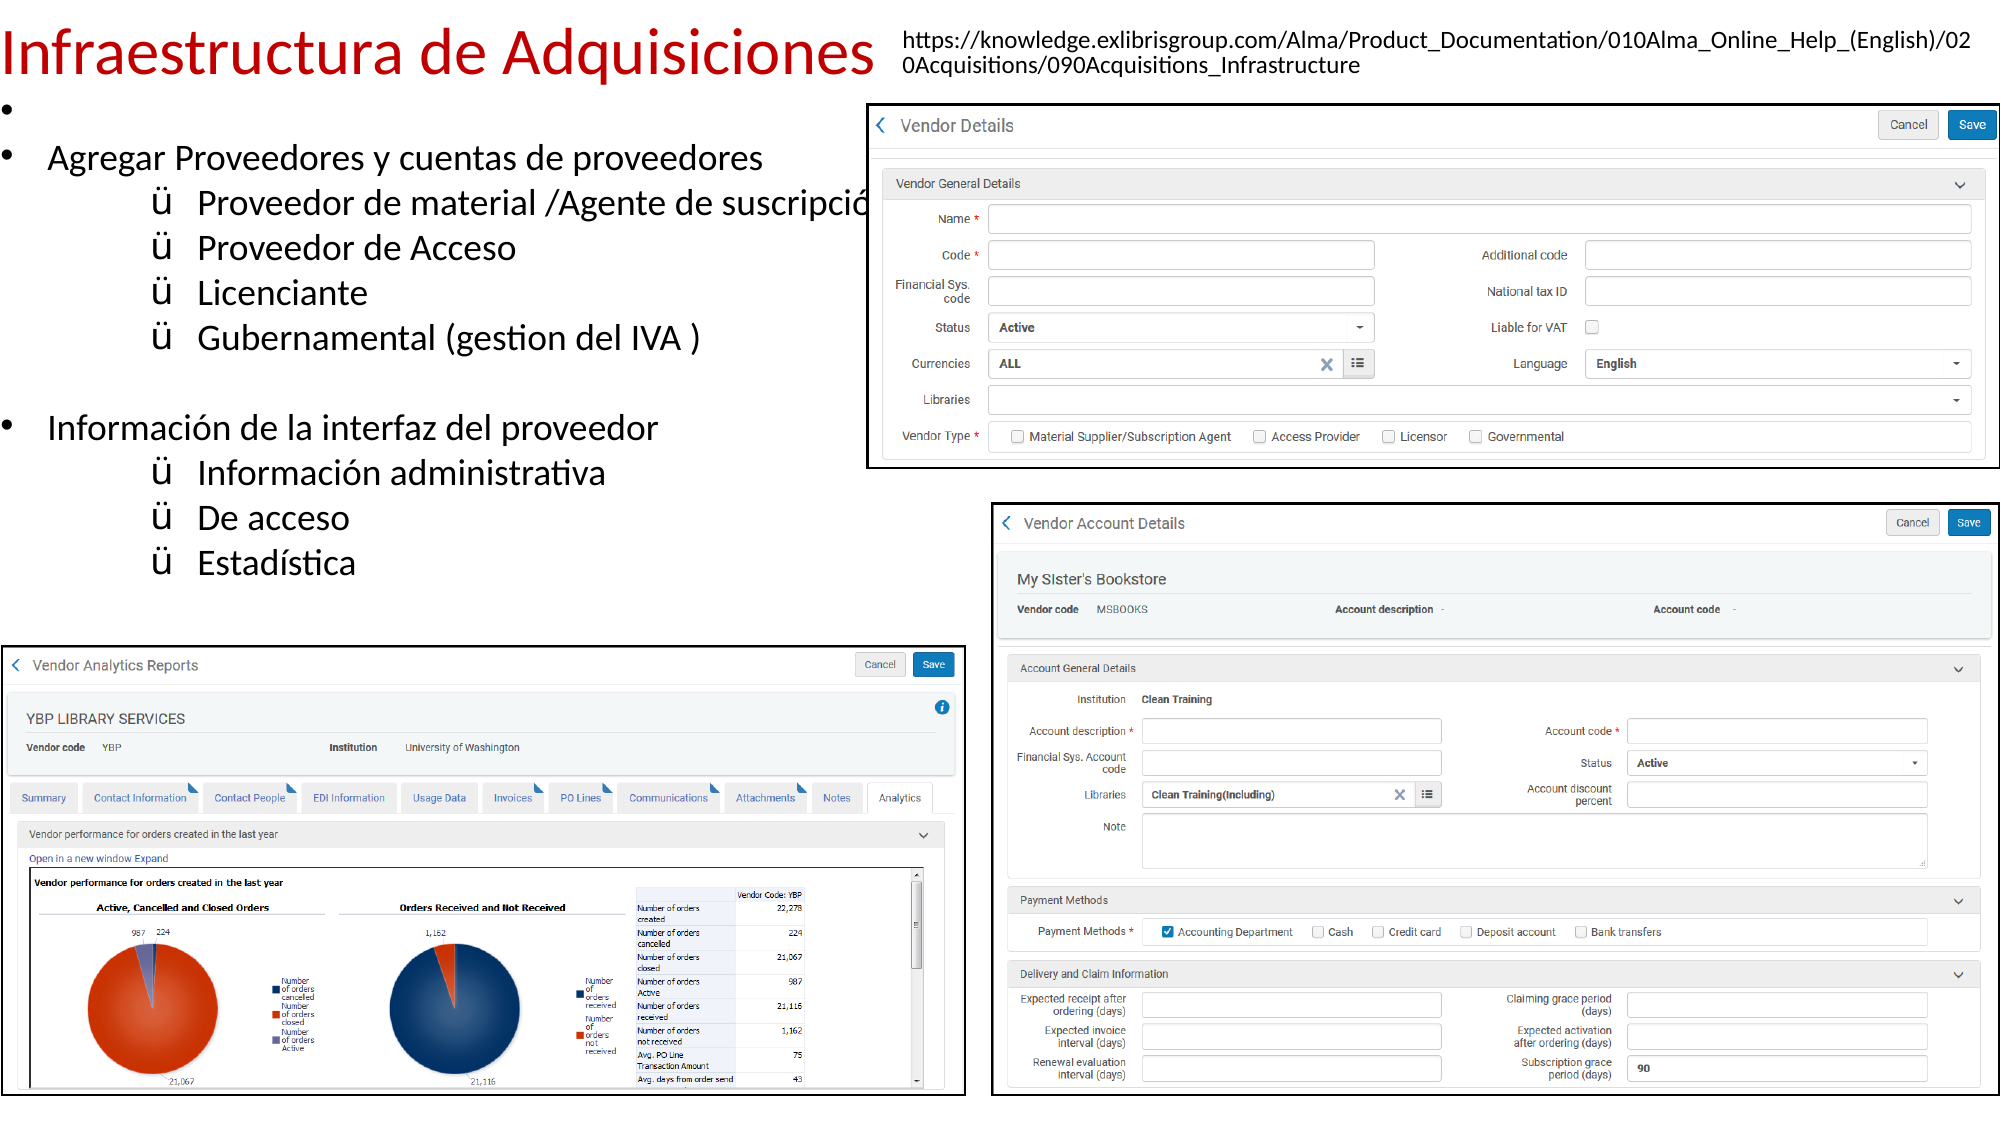

Infraestructura de Adquisiciones
Agregar Proveedores y cuentas de proveedores
Proveedor de material /Agente de suscripción
Proveedor de Acceso
Licenciante
Gubernamental (gestion del IVA )
Información de la interfaz del proveedor
Información administrativa
De acceso
Estadística
https://knowledge.exlibrisgroup.com/Alma/Product_Documentation/010Alma_Online_Help_(English)/020Acquisitions/090Acquisitions_Infrastructure